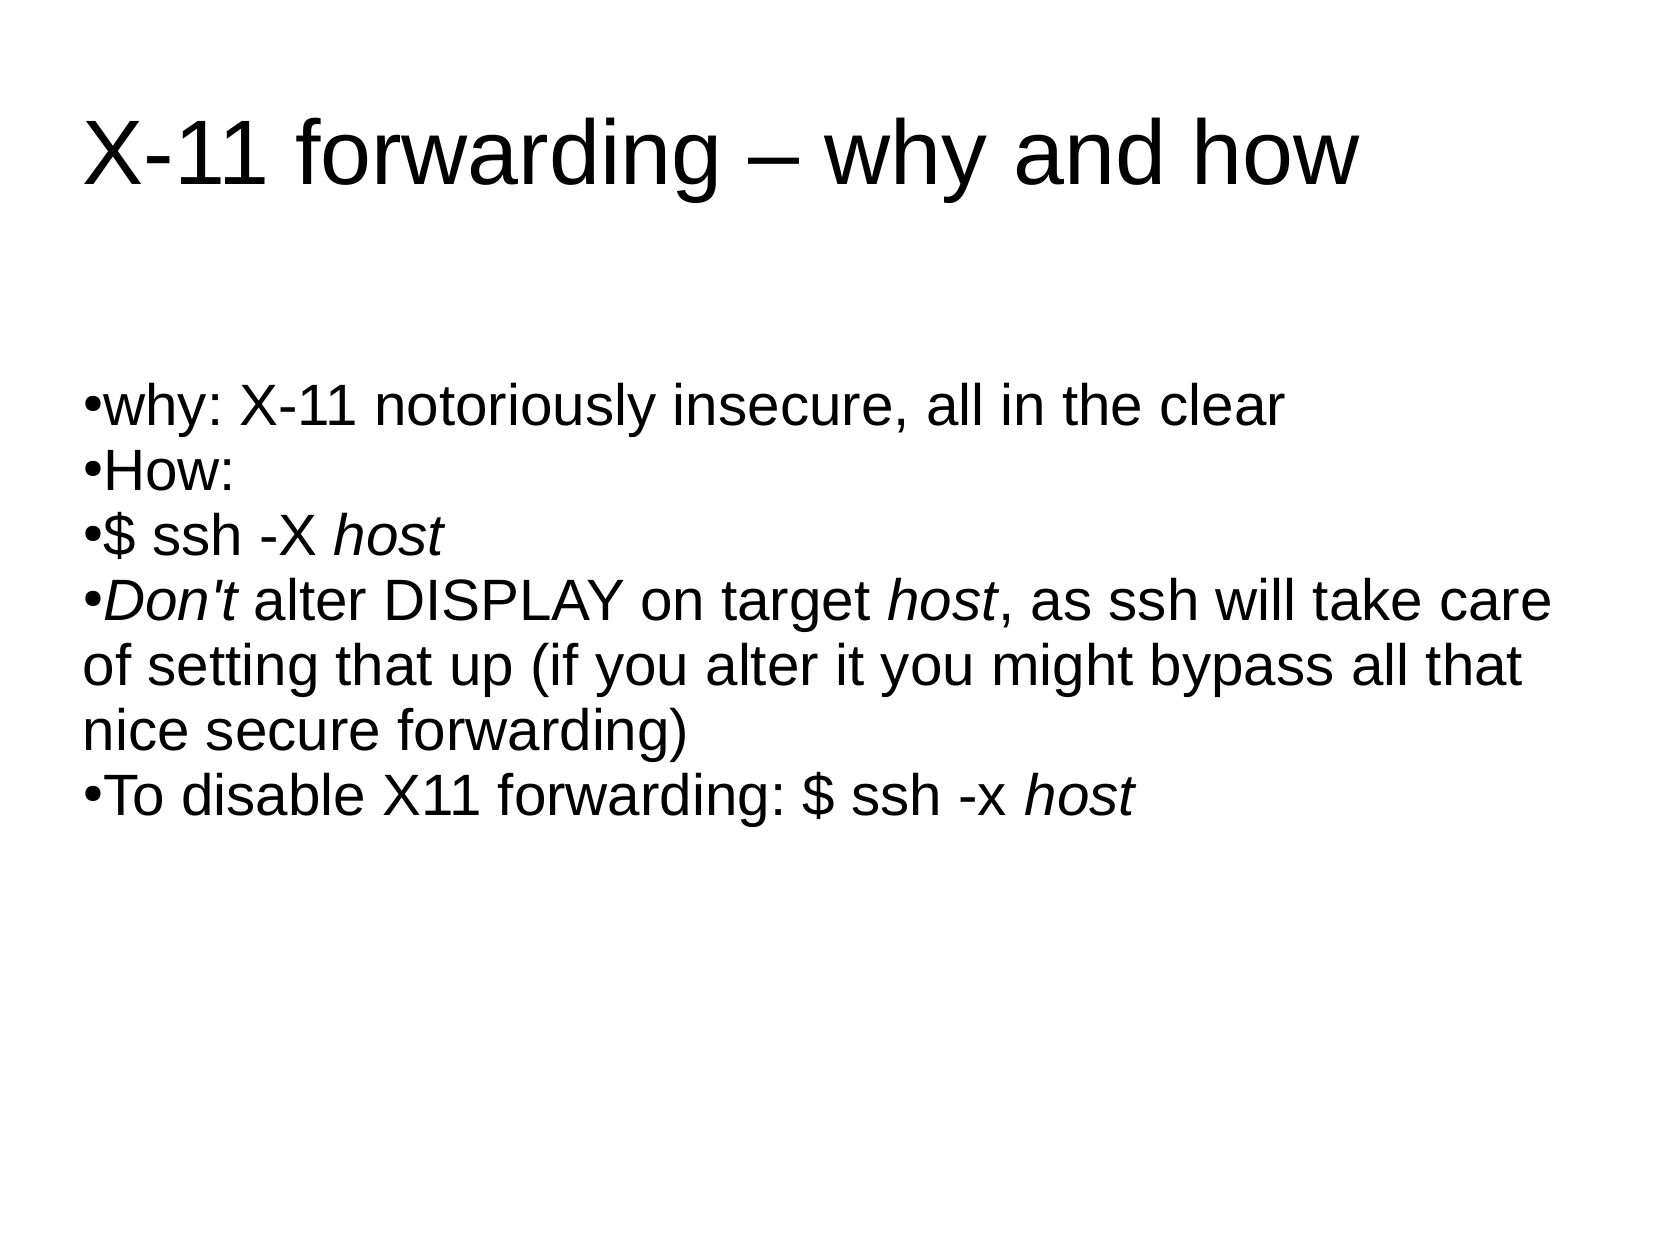

# X-11 forwarding – why and how
why: X-11 notoriously insecure, all in the clear
How:
$ ssh -X host
Don't alter DISPLAY on target host, as ssh will take care of setting that up (if you alter it you might bypass all that nice secure forwarding)
To disable X11 forwarding: $ ssh -x host